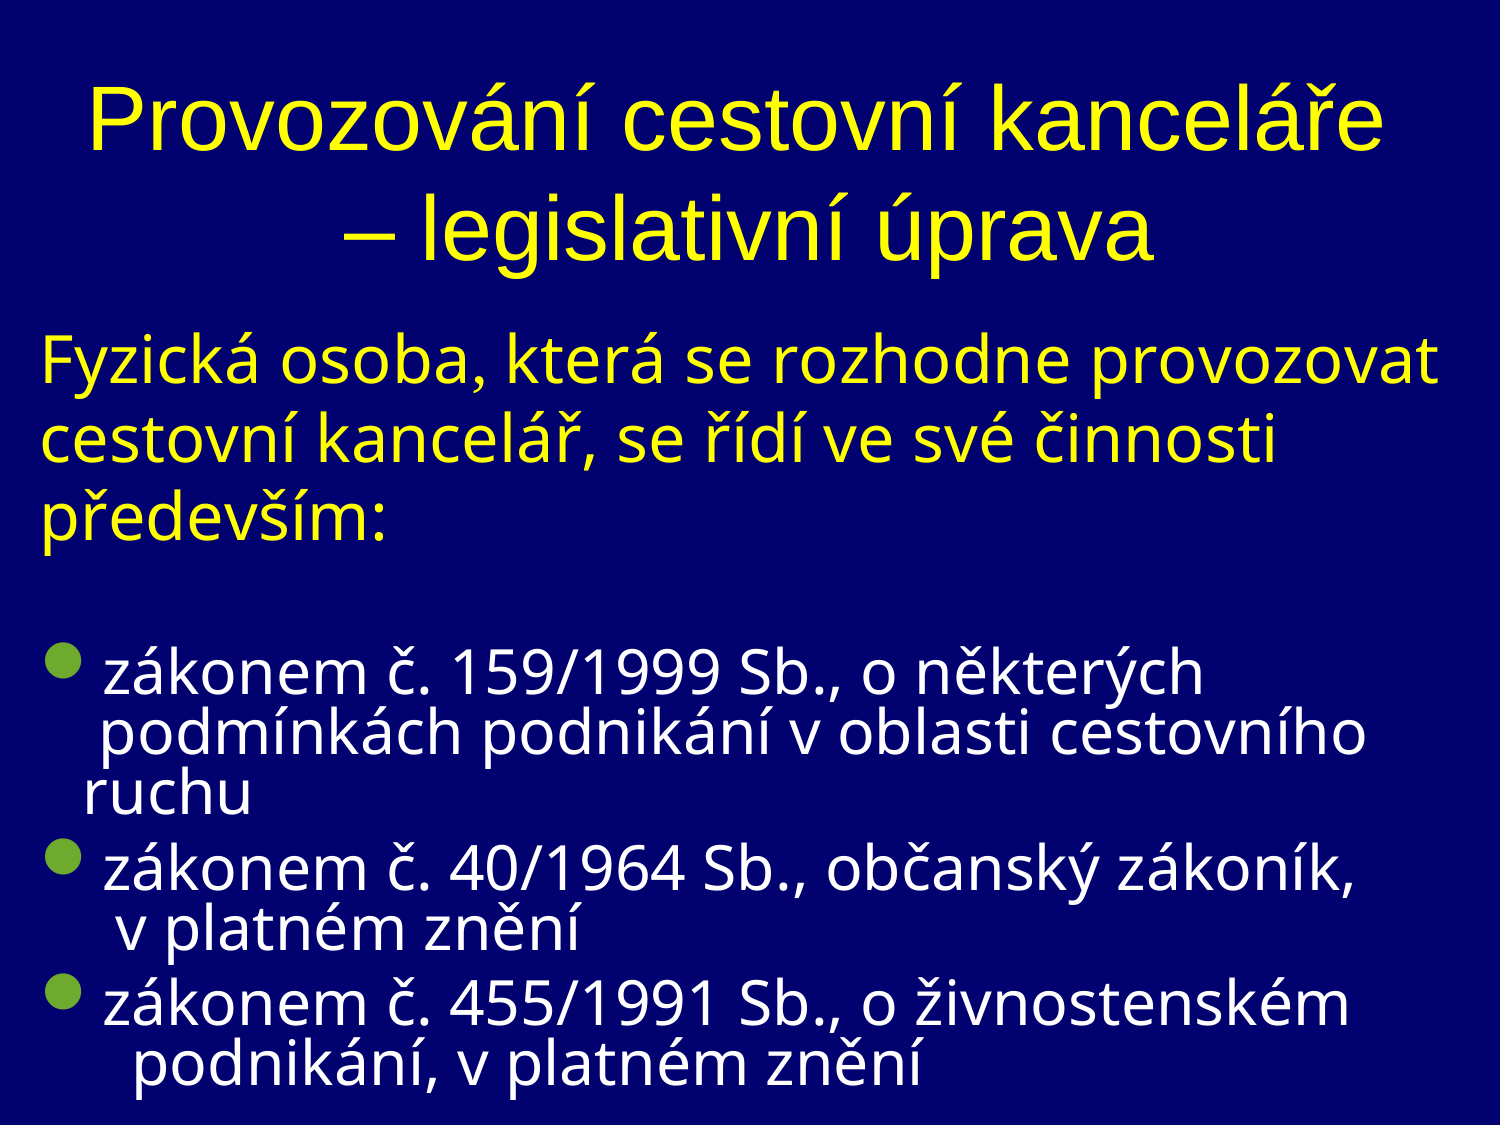

Provozování cestovní kanceláře
– legislativní úprava
Fyzická osoba, která se rozhodne provozovat
cestovní kancelář, se řídí ve své činnosti
především:
zákonem č. 159/1999 Sb., o některých podmínkách podnikání v oblasti cestovního ruchu
zákonem č. 40/1964 Sb., občanský zákoník, v platném znění
zákonem č. 455/1991 Sb., o živnostenském podnikání, v platném znění